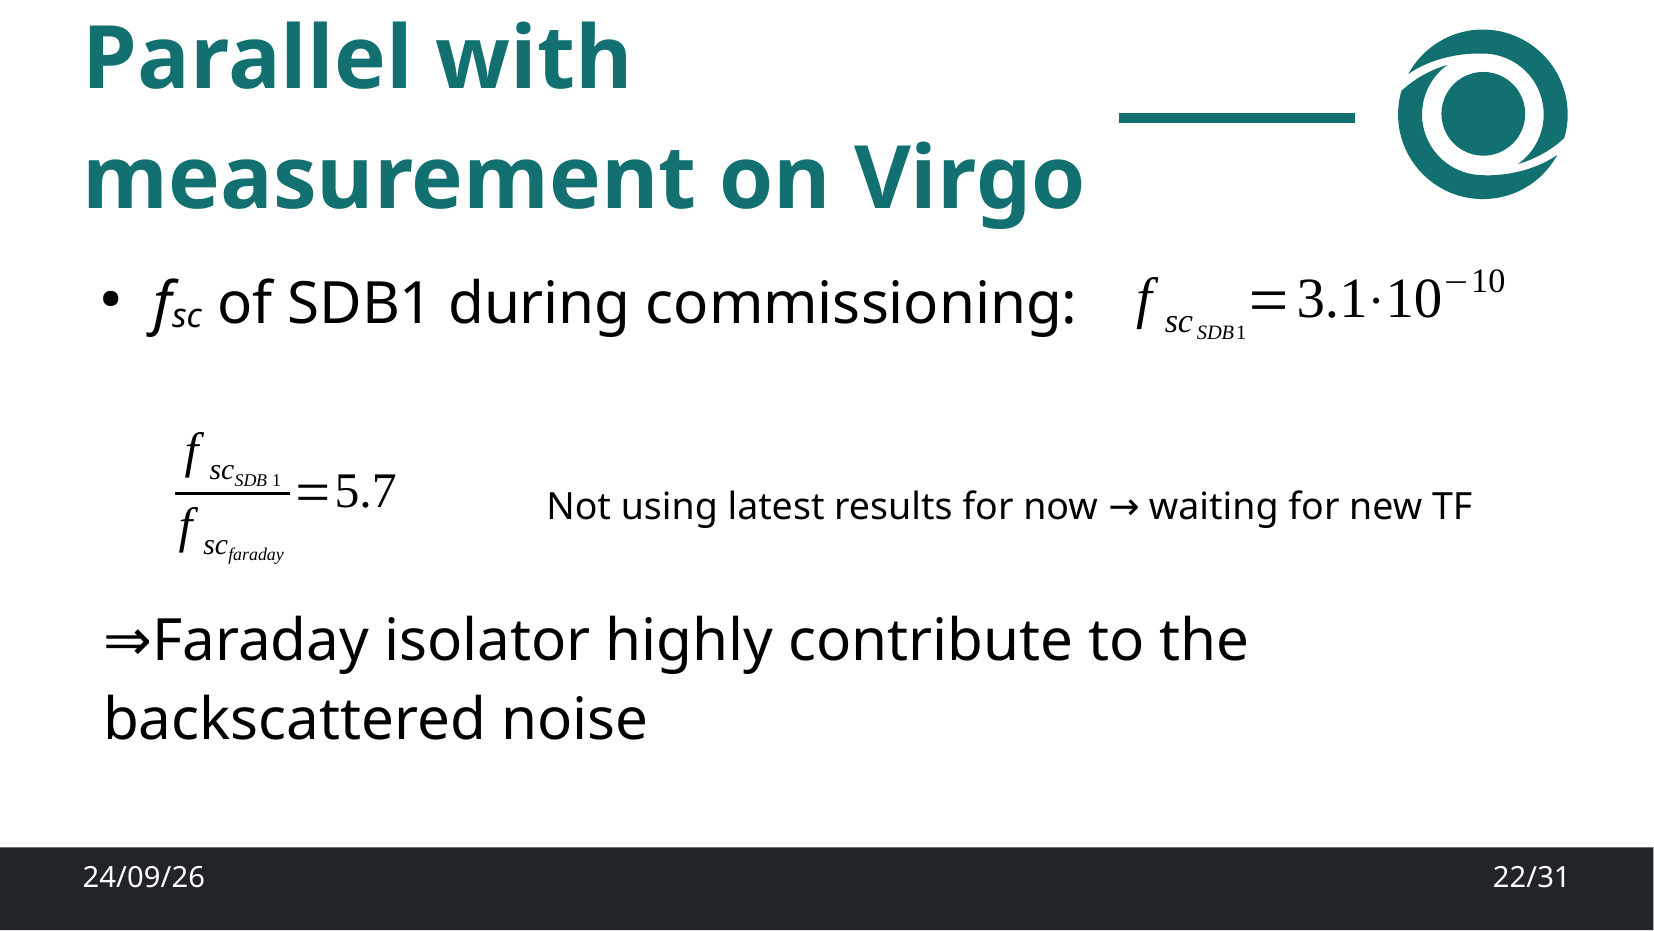

# Parallel with measurement on Virgo
fsc of SDB1 during commissioning:
Not using latest results for now → waiting for new TF
⇒Faraday isolator highly contribute to the backscattered noise
22